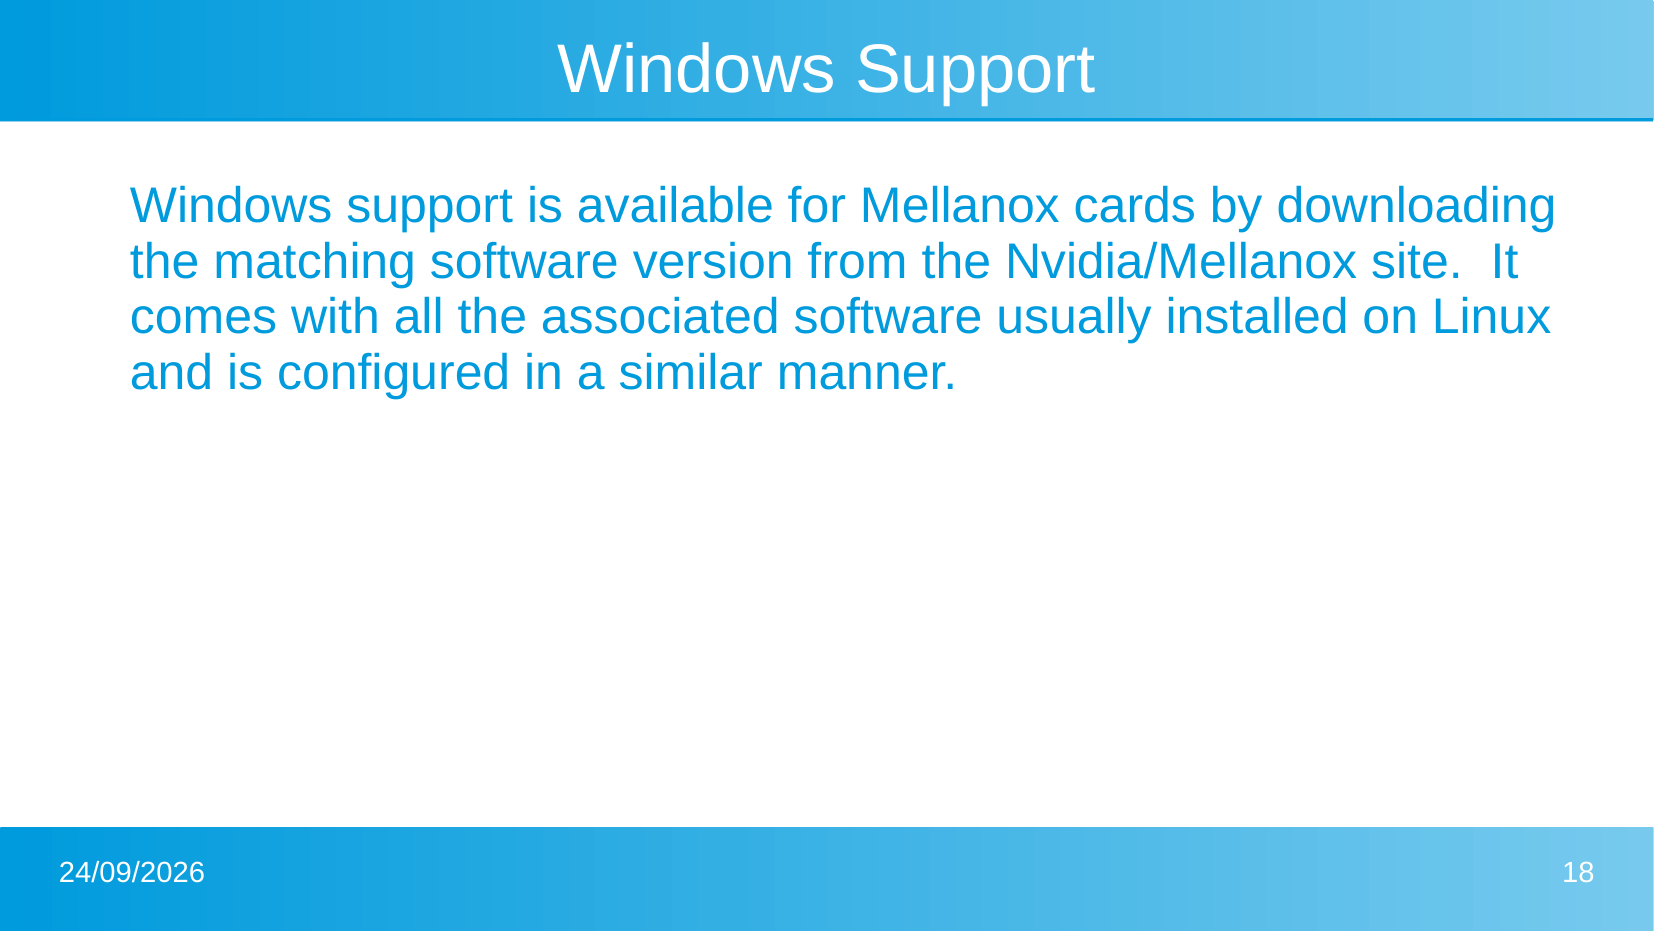

# Windows Support
Windows support is available for Mellanox cards by downloading the matching software version from the Nvidia/Mellanox site. It comes with all the associated software usually installed on Linux and is configured in a similar manner.
18